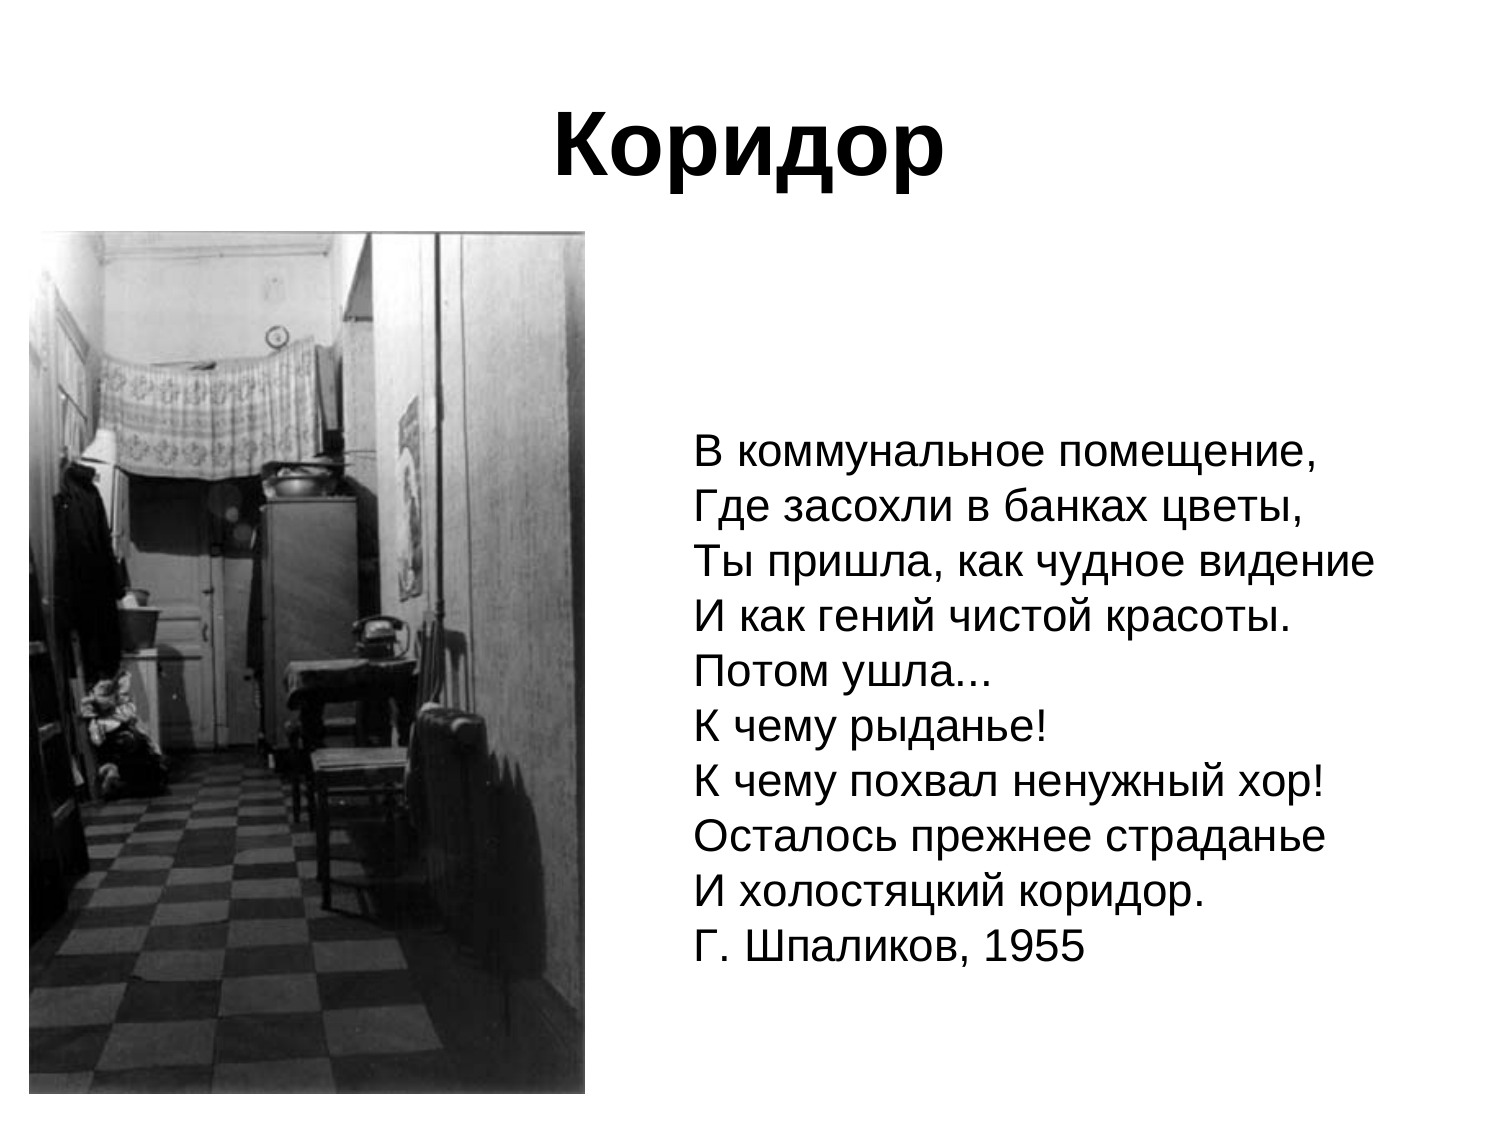

# Коридор
В коммунальное помещение,
Где засохли в банках цветы,
Ты пришла, как чудное видение
И как гений чистой красоты.
Потом ушла...
К чему рыданье!
К чему похвал ненужный хор!
Осталось прежнее страданье
И холостяцкий коридор.
Г. Шпаликов, 1955